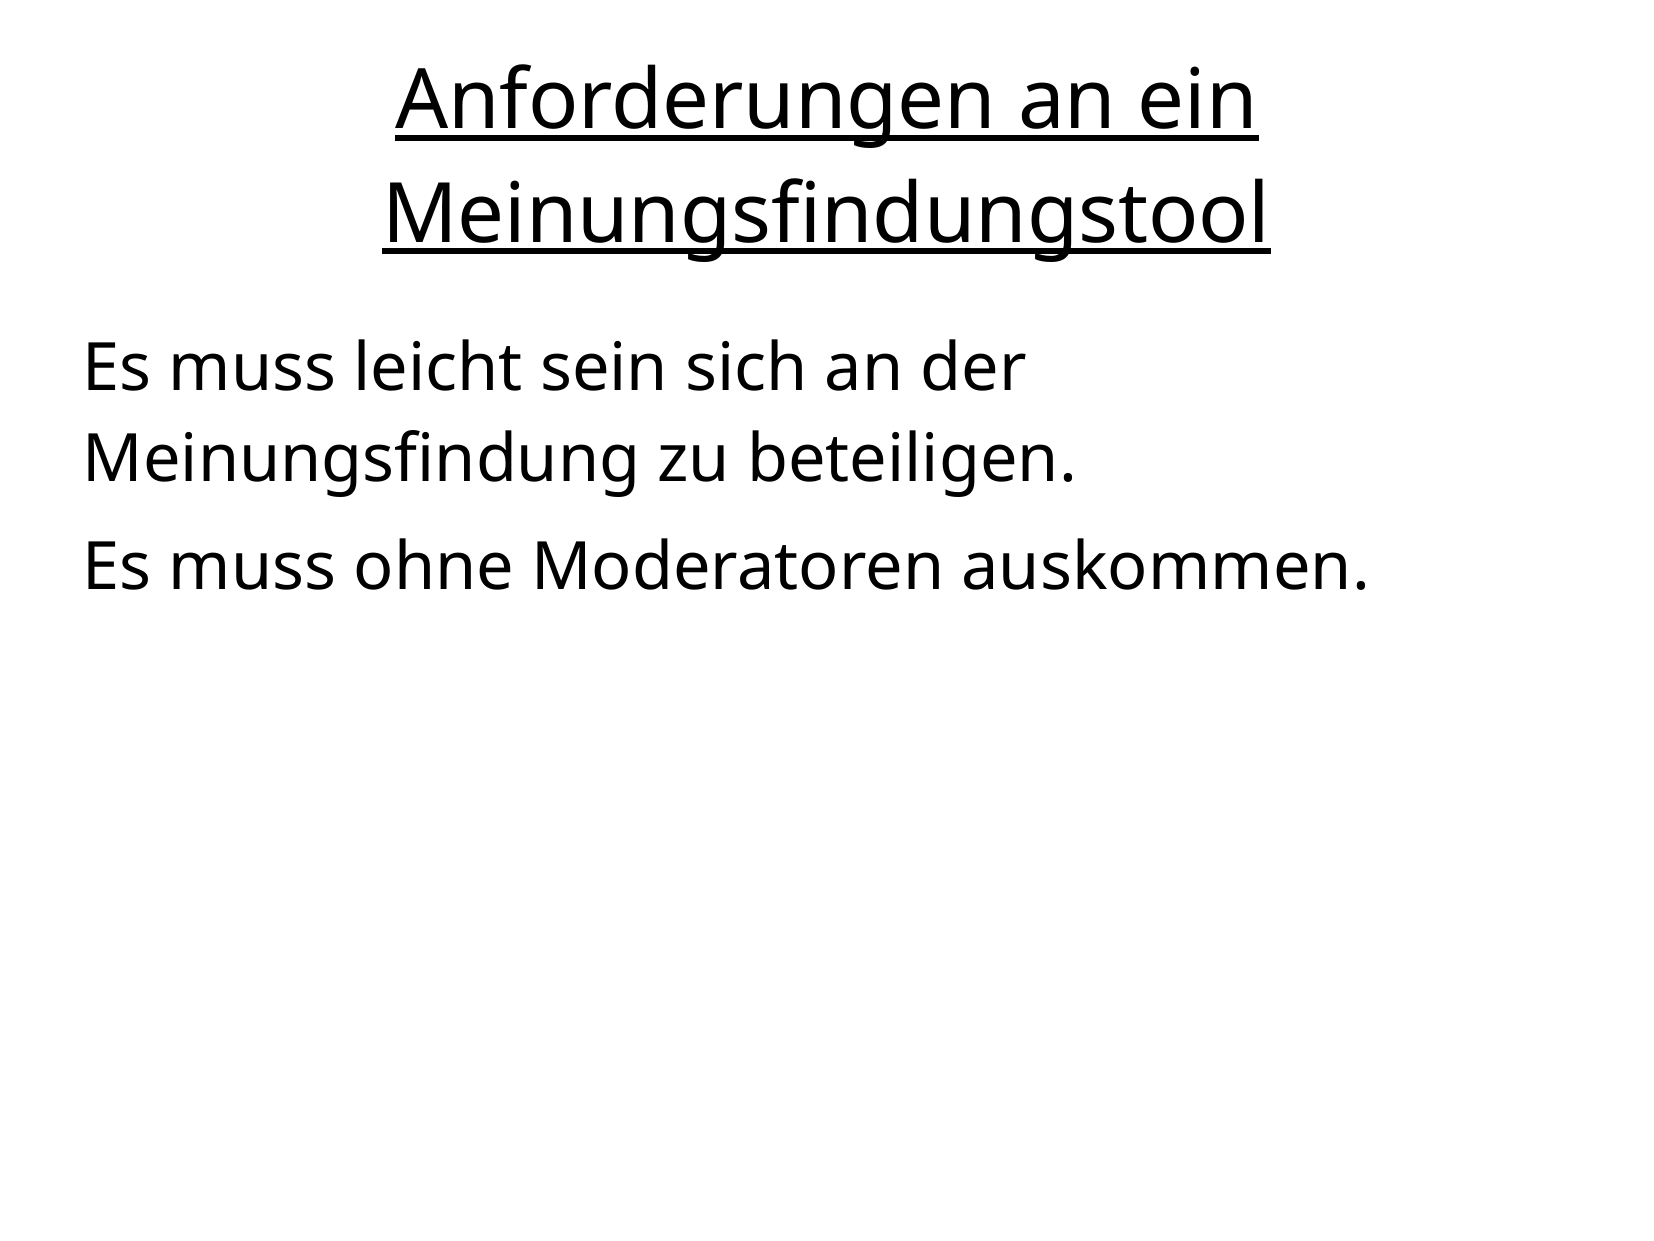

# Anforderungen an ein Meinungsfindungstool
Es muss leicht sein sich an der Meinungsfindung zu beteiligen.
Es muss ohne Moderatoren auskommen.